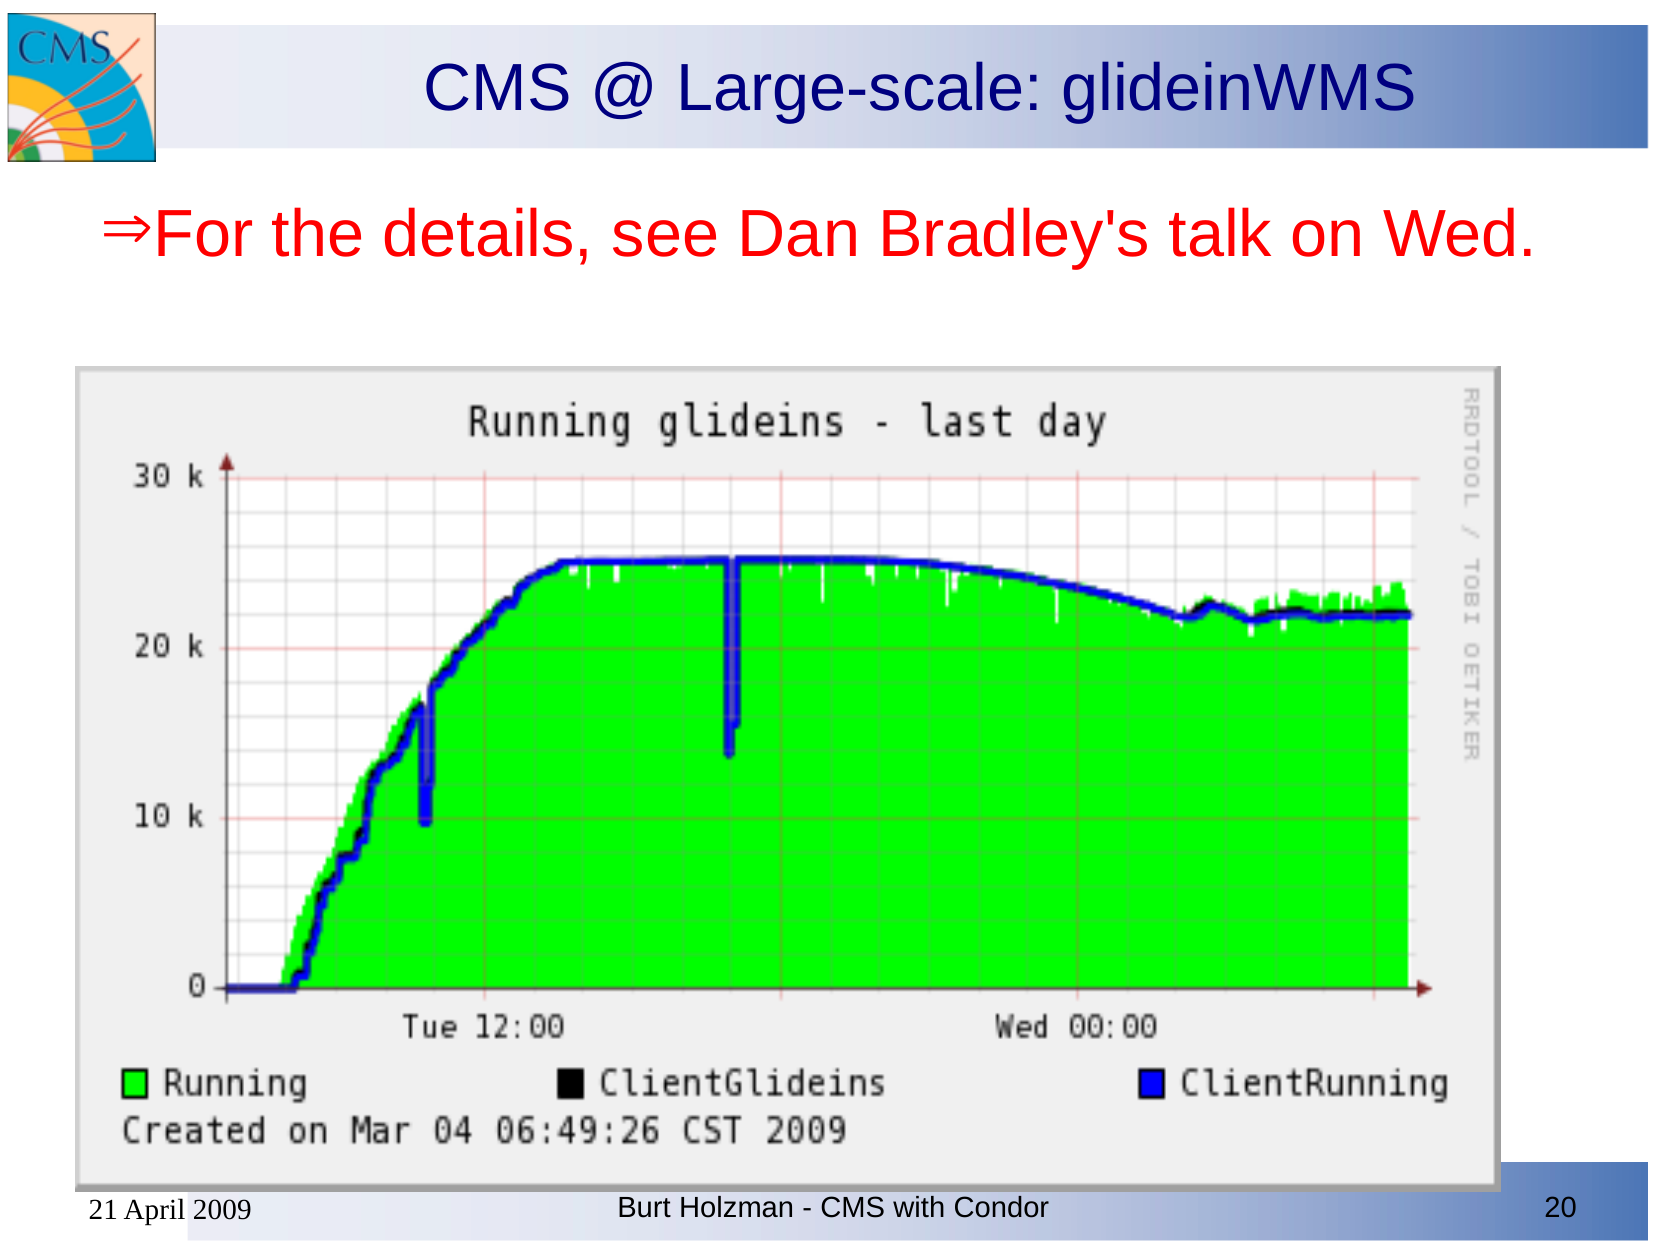

# CMS @ Large-scale: glideinWMS
For the details, see Dan Bradley's talk on Wed.
Burt Holzman - CMS with Condor
20
21 April 2009